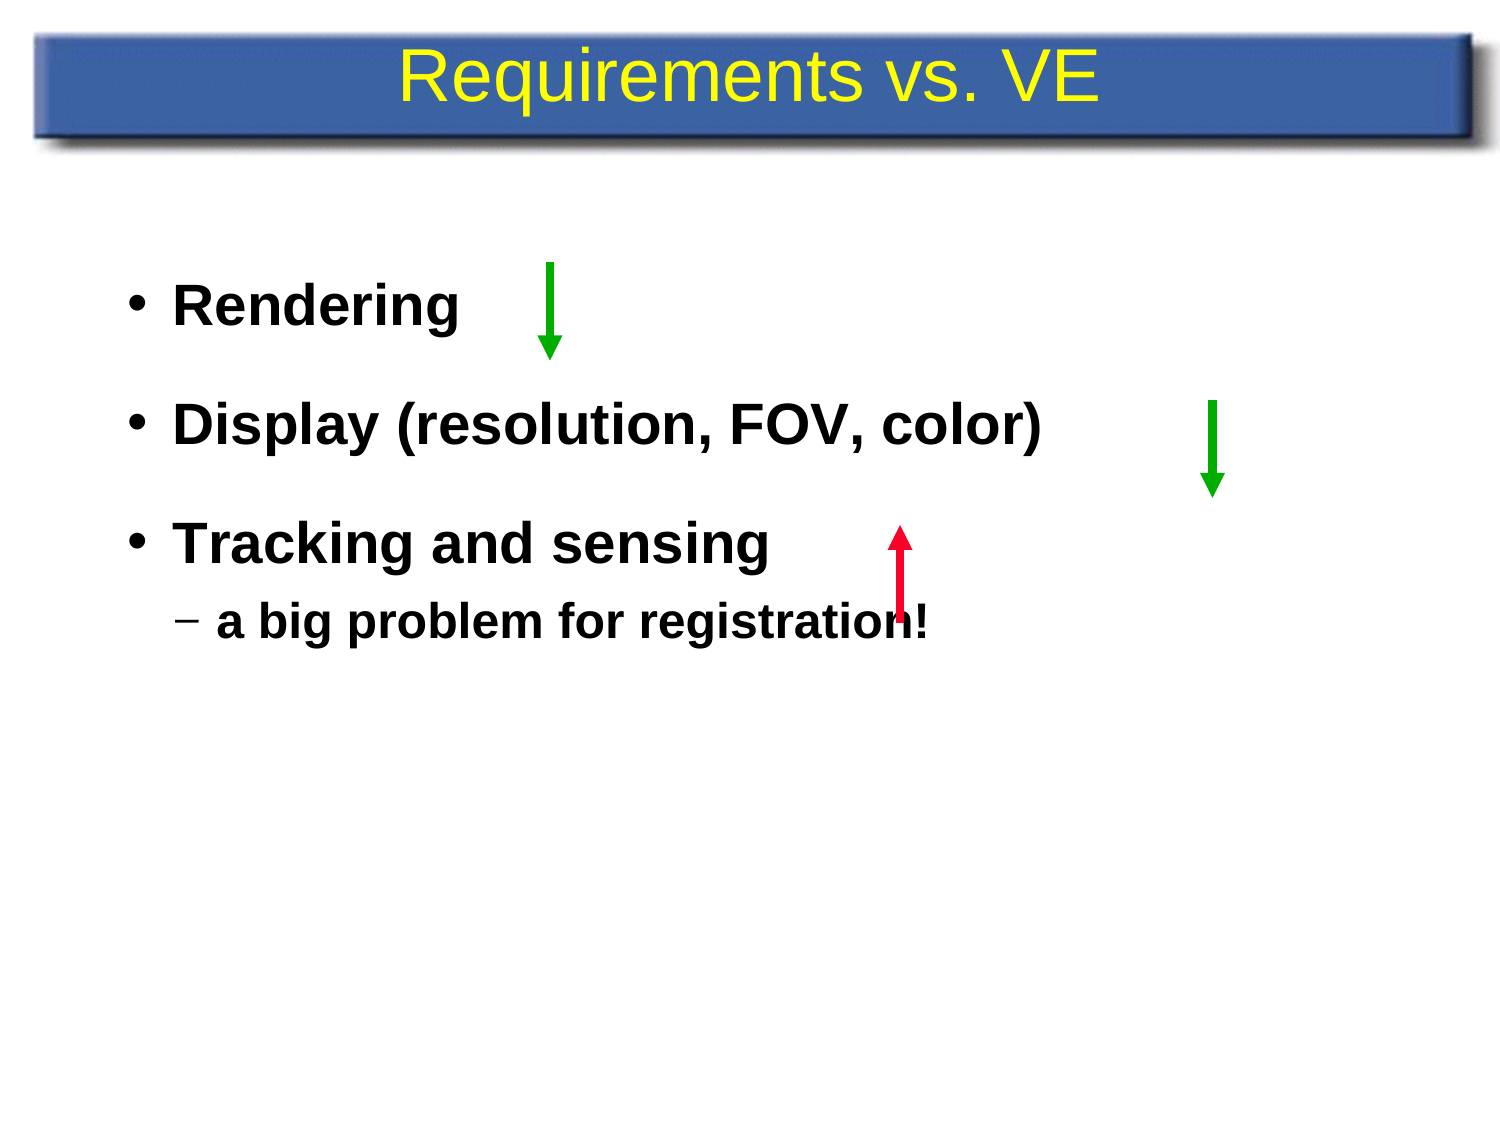

# Requirements vs. VE
 Rendering
 Display (resolution, FOV, color)
 Tracking and sensing
 a big problem for registration!